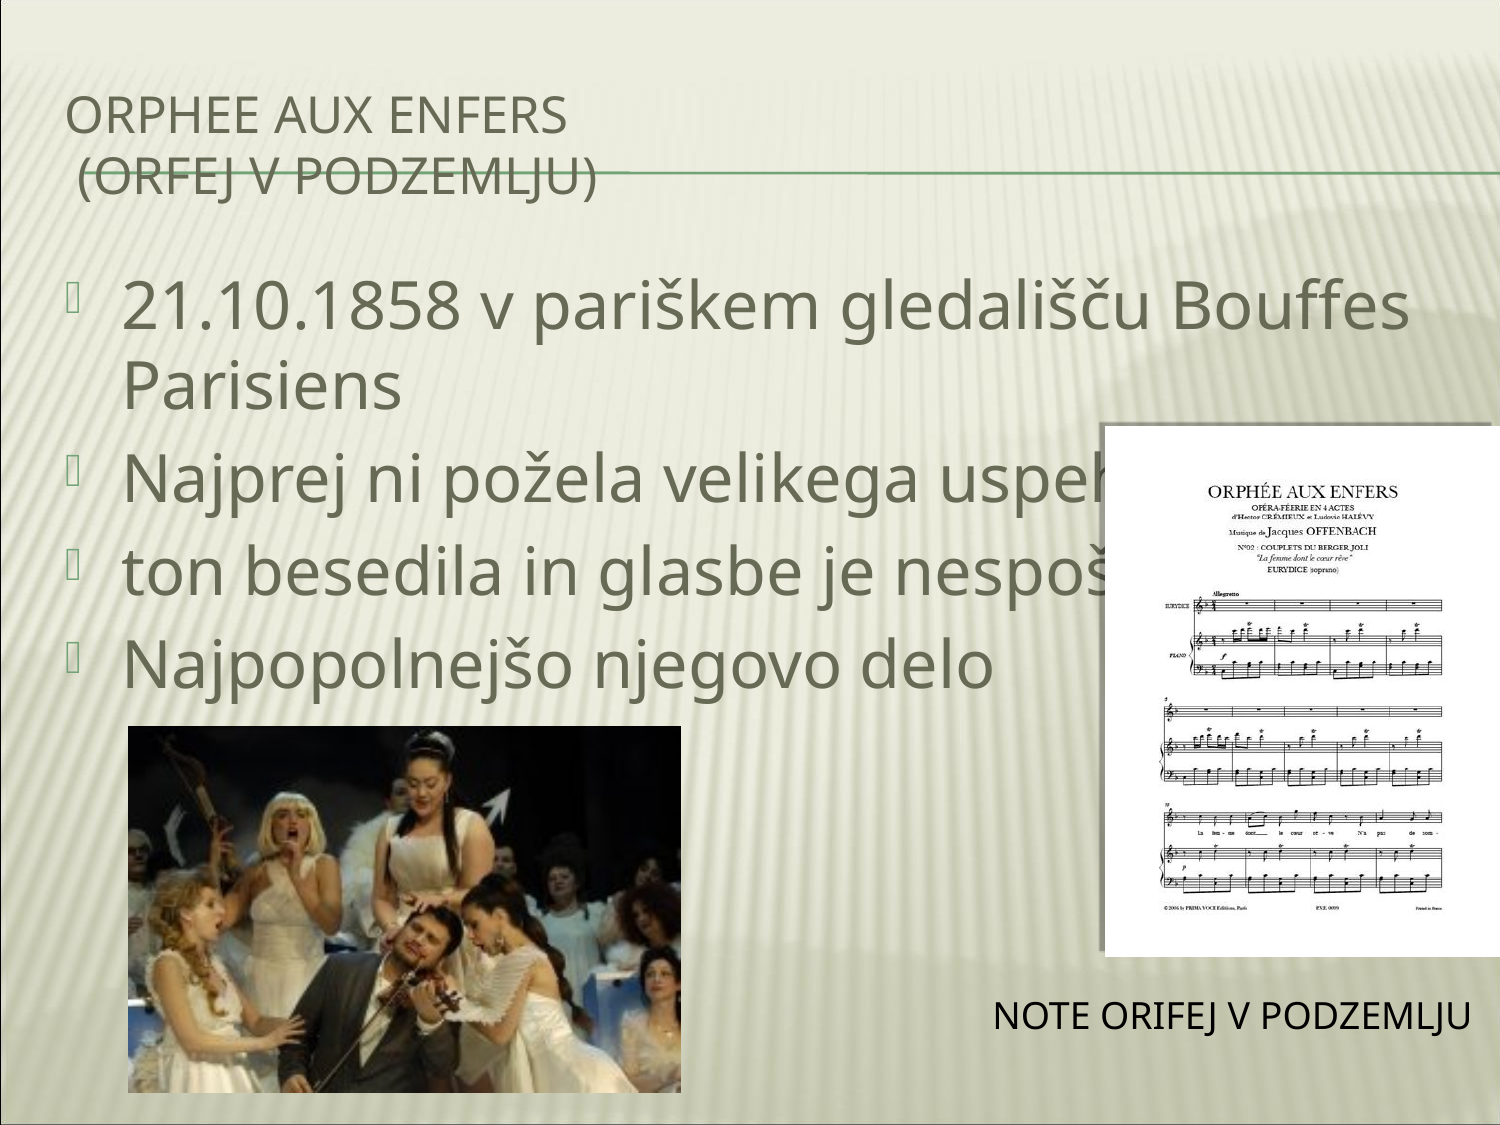

# ORPHEE AUX ENFERS (Orfej v podzemlju)
21.10.1858 v pariškem gledališču Bouffes Parisiens
Najprej ni požela velikega uspeha
ton besedila in glasbe je nespoštljiv
Najpopolnejšo njegovo delo
NOTE ORIFEJ V PODZEMLJU